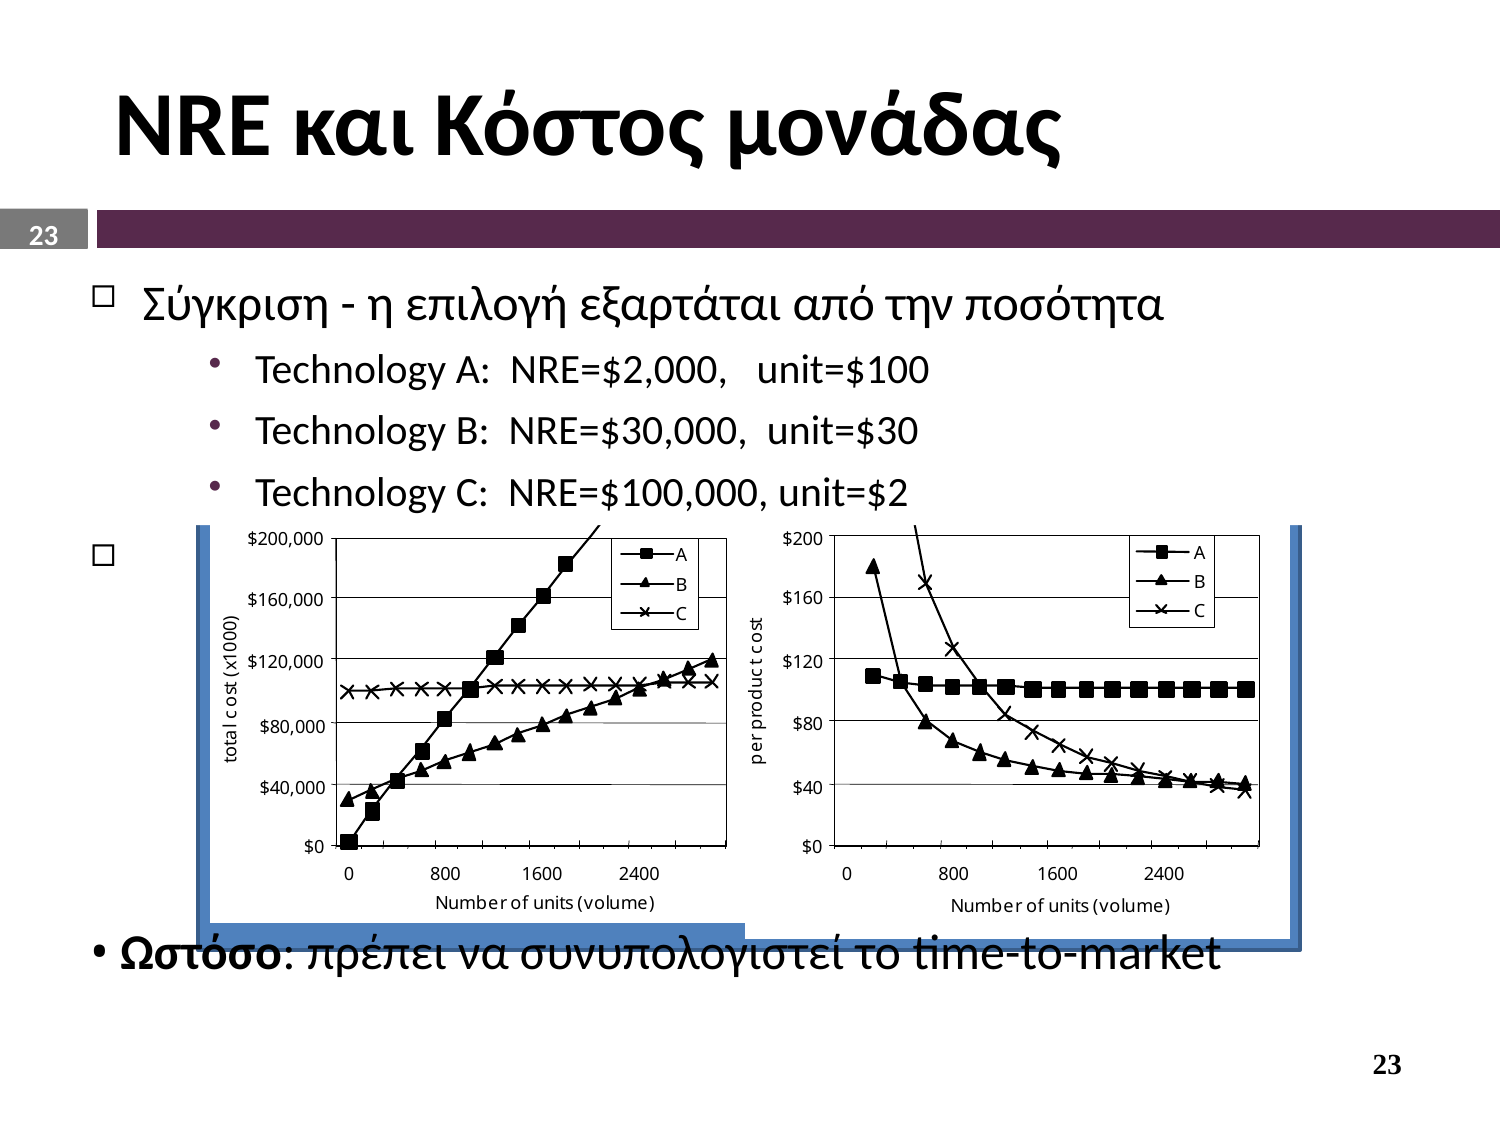

# NRE και Κόστος μονάδας
23
Σύγκριση - η επιλογή εξαρτάται από την ποσότητα
Technology A: NRE=$2,000, unit=$100
Technology B: NRE=$30,000, unit=$30
Technology C: NRE=$100,000, unit=$2
 Ωστόσο: πρέπει να συνυπολογιστεί το time-to-market
22